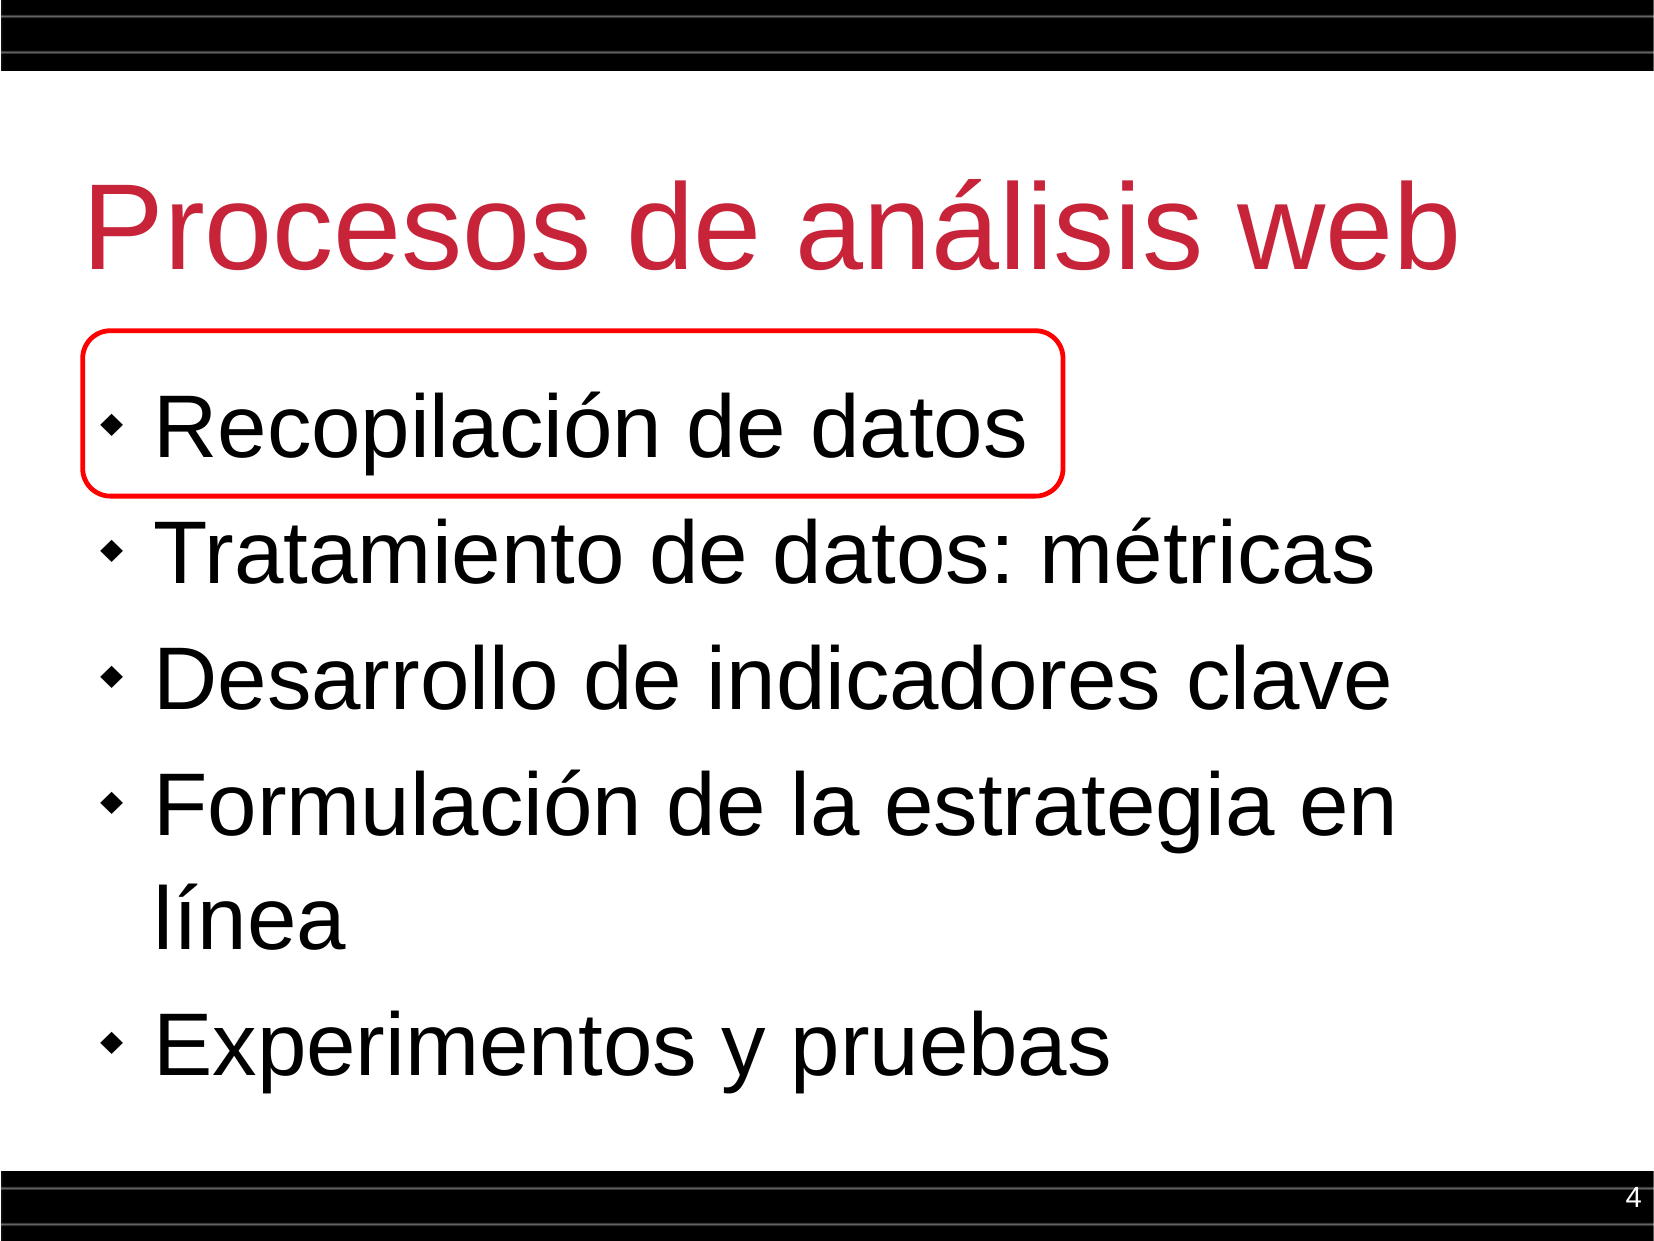

# Procesos de análisis web
Recopilación de datos
Tratamiento de datos: métricas
Desarrollo de indicadores clave
Formulación de la estrategia en línea
Experimentos y pruebas